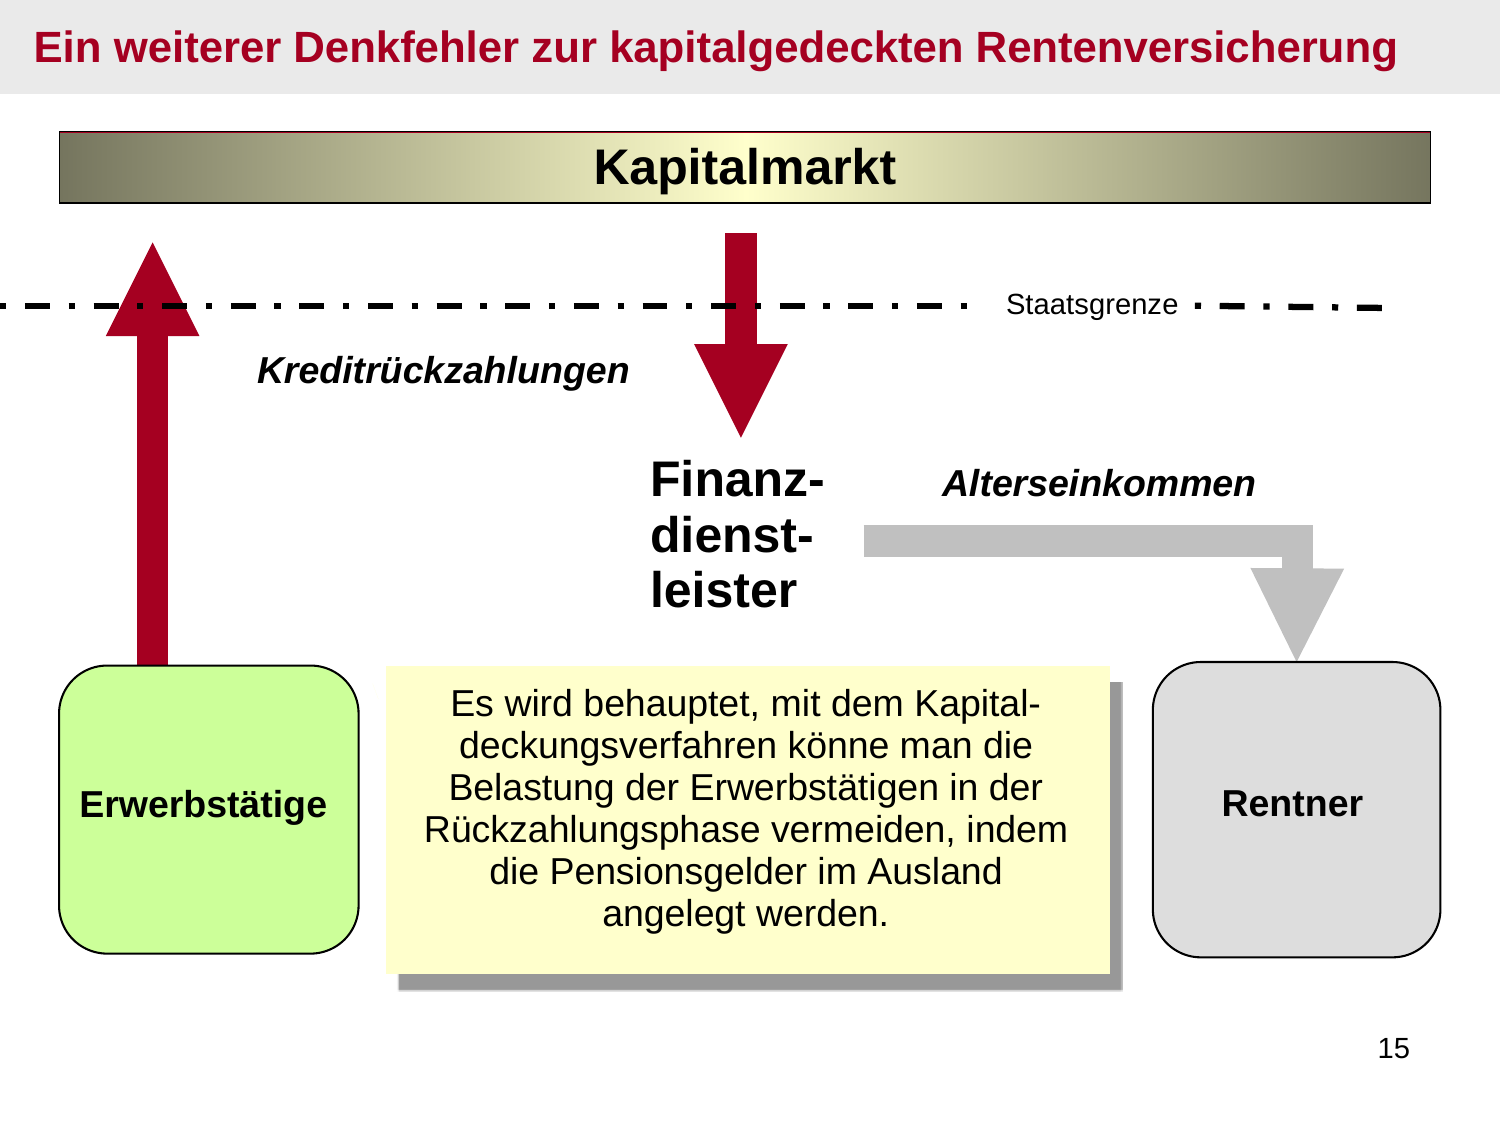

Ein weiterer Denkfehler zur kapitalgedeckten Rentenversicherung
Kapitalmarkt
Staatsgrenze
Kreditrückzahlungen
Finanz-
dienst-
leister
Alterseinkommen
 Rentner
Erwerbstätige
Es wird behauptet, mit dem Kapital-deckungsverfahren könne man die Belastung der Erwerbstätigen in der Rückzahlungsphase vermeiden, indem die Pensionsgelder im Ausland angelegt werden.
15